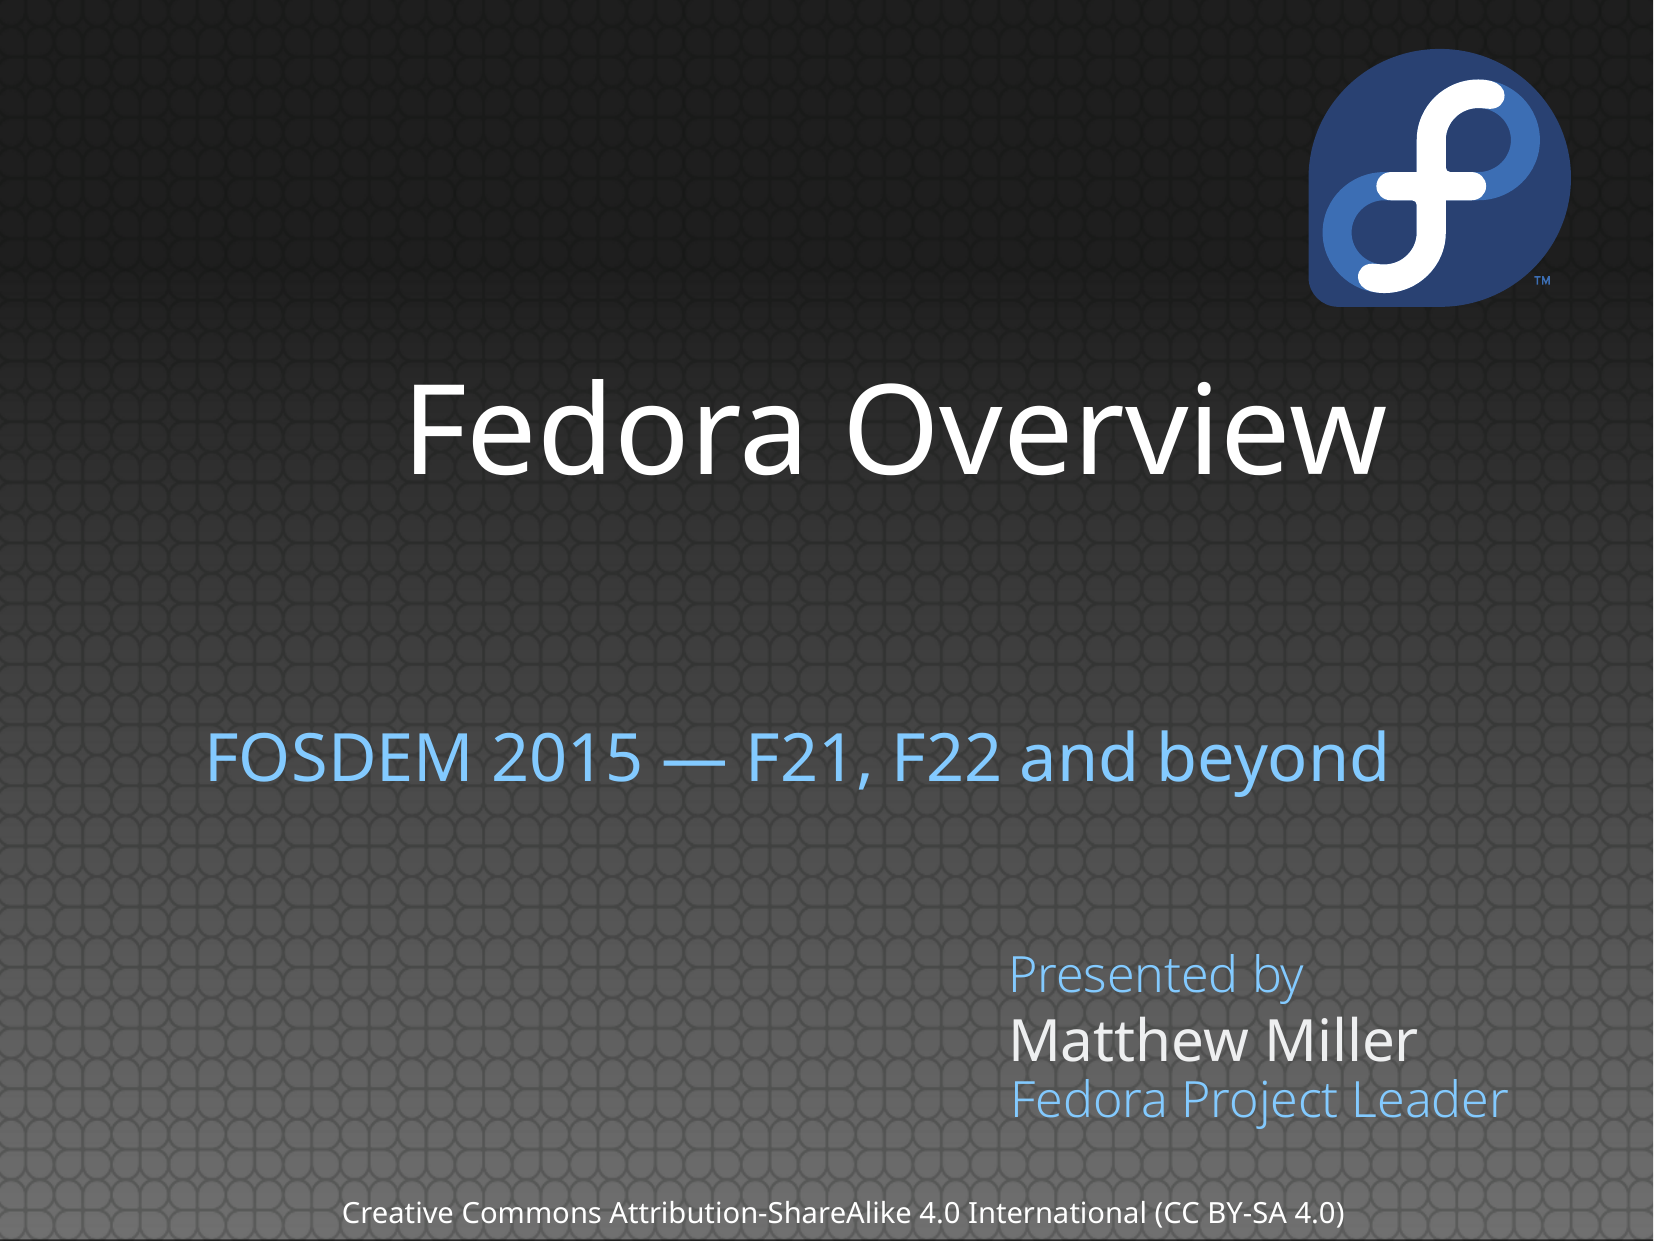

Fedora Overview
# FOSDEM 2015 — F21, F22 and beyond
Presented by
Matthew Miller
Fedora Project Leader
Creative Commons Attribution-ShareAlike 4.0 International (CC BY-SA 4.0)